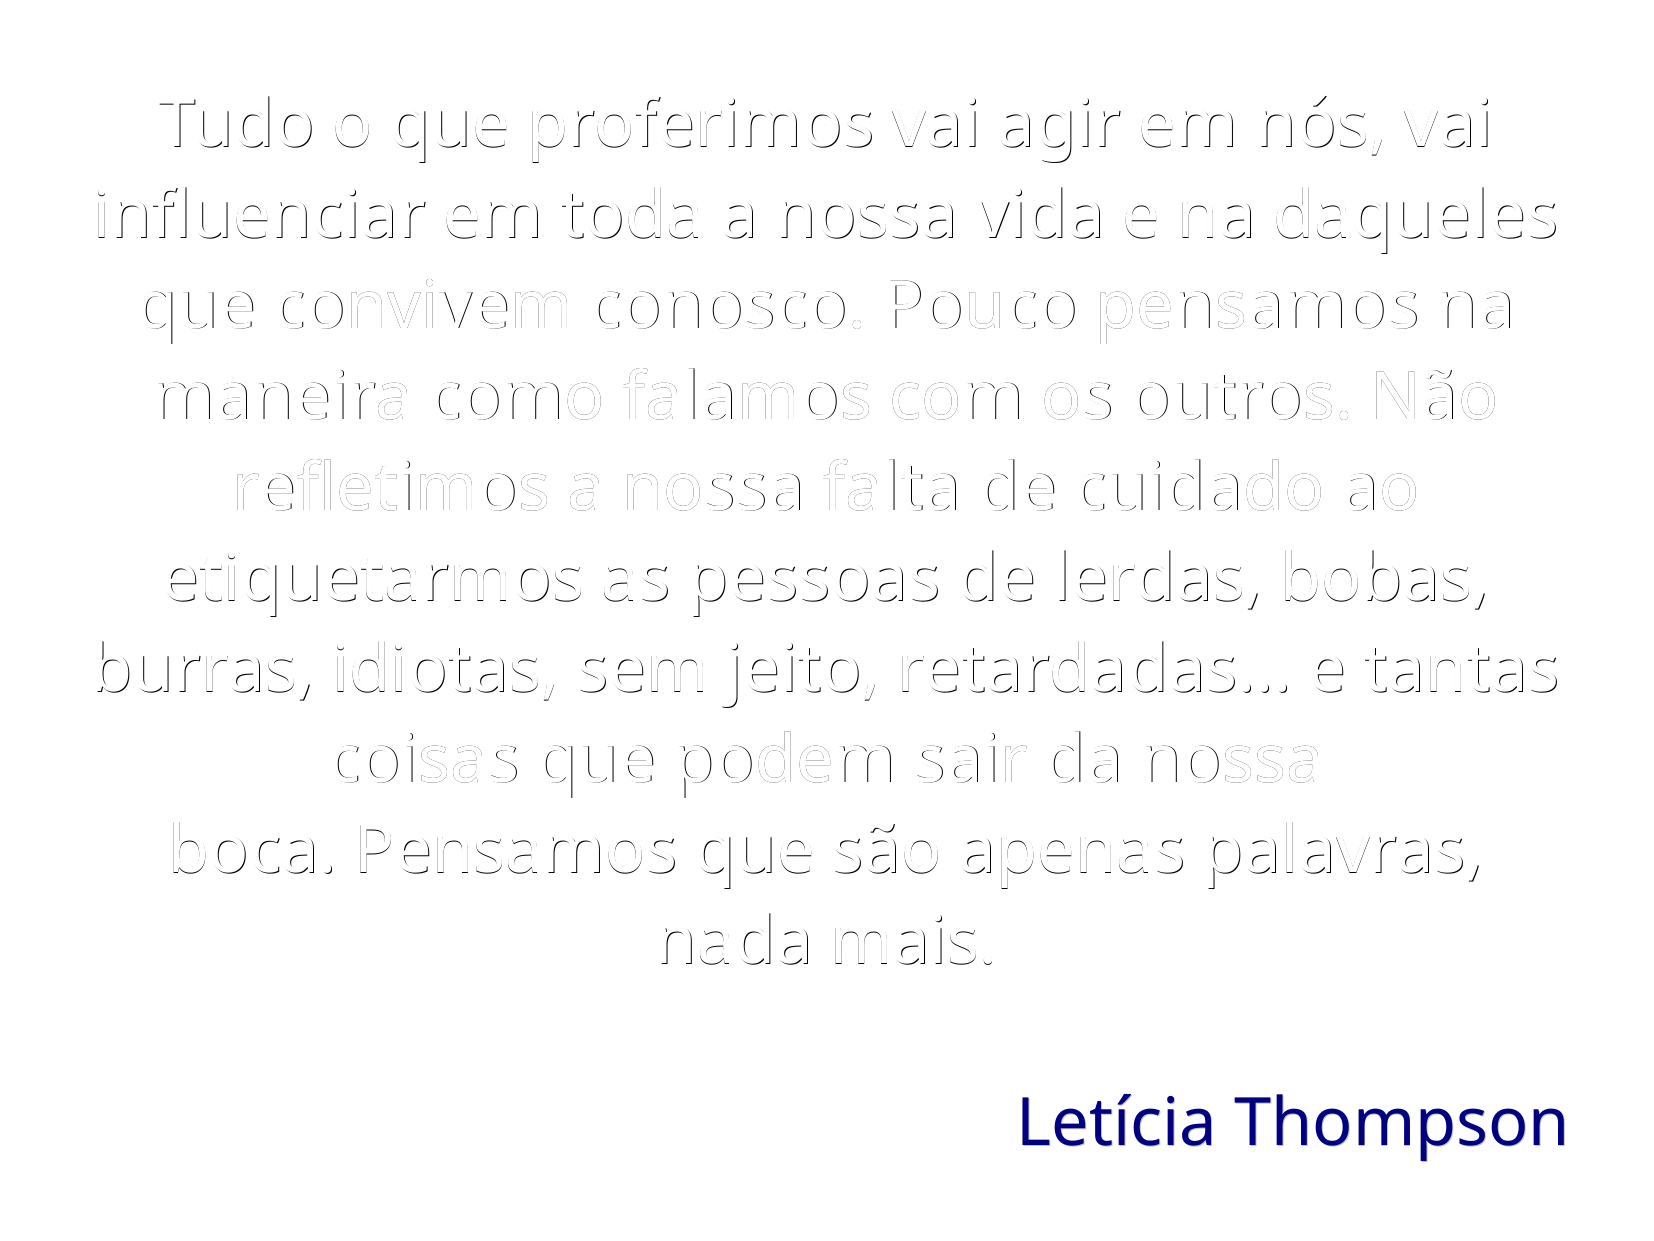

Tudo o que proferimos vai agir em nós, vai influenciar em toda a nossa vida e na daqueles que convivem conosco. Pouco pensamos na maneira como falamos com os outros. Não refletimos a nossa falta de cuidado ao etiquetarmos as pessoas de lerdas, bobas, burras, idiotas, sem jeito, retardadas... e tantas coisas que podem sair da nossa boca. Pensamos que são apenas palavras, nada mais.
Letícia Thompson